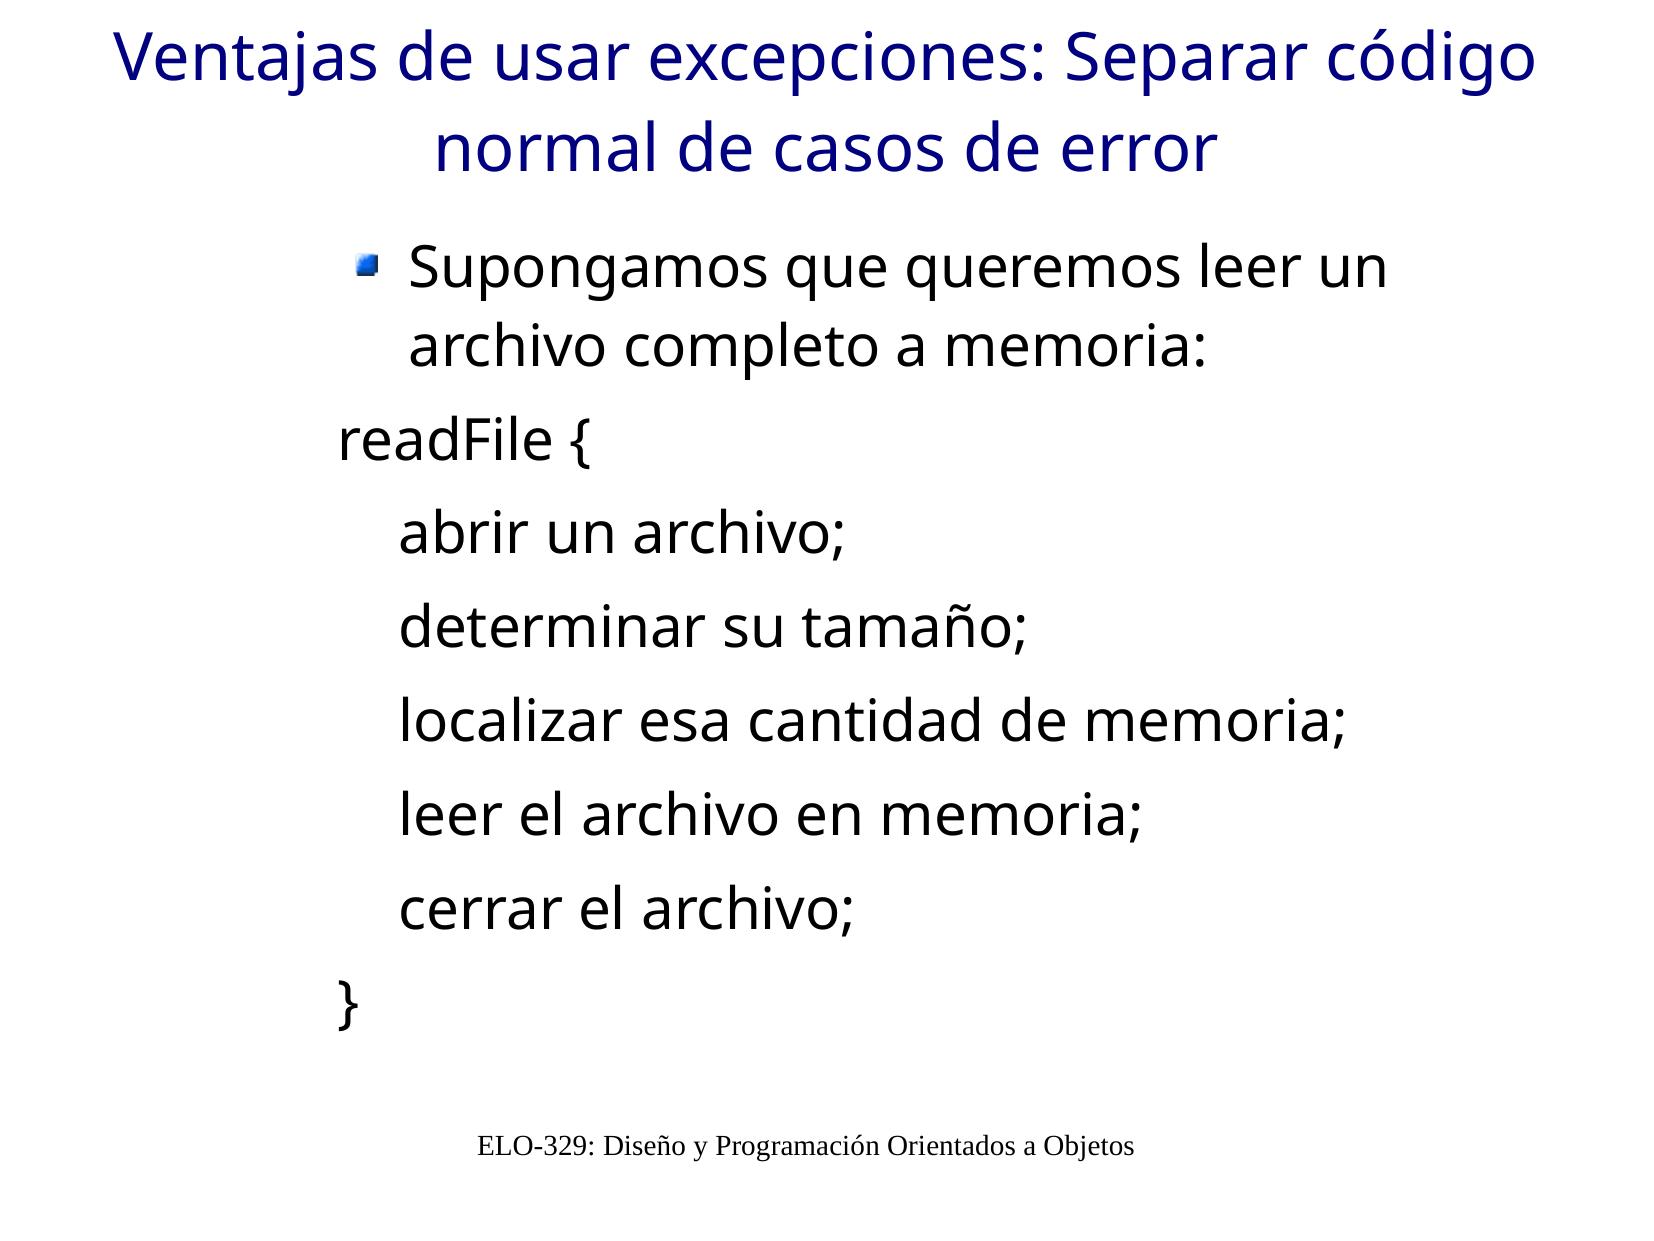

# Ventajas de usar excepciones: Separar código normal de casos de error
Supongamos que queremos leer un archivo completo a memoria:
readFile {
 abrir un archivo;
 determinar su tamaño;
 localizar esa cantidad de memoria;
 leer el archivo en memoria;
 cerrar el archivo;
}